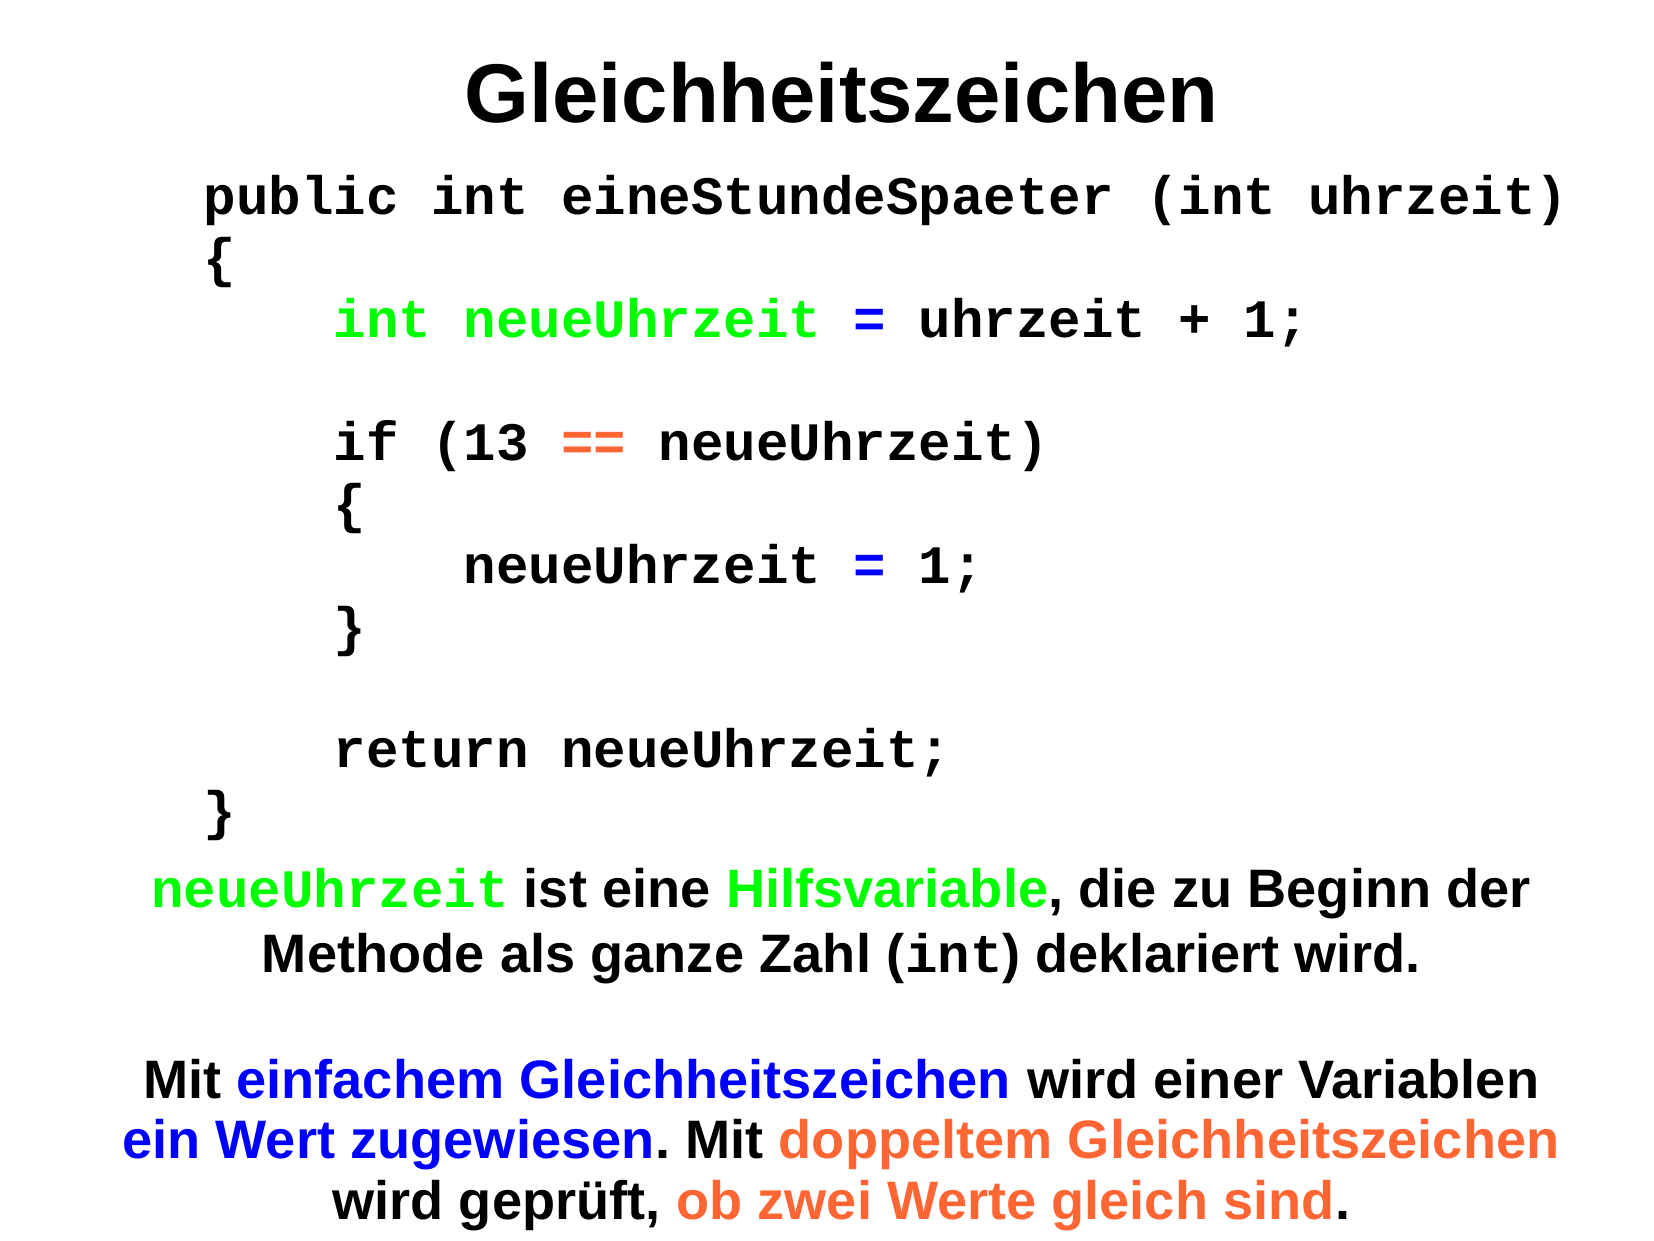

Gleichheitszeichen
 public int eineStundeSpaeter (int uhrzeit)
 {
 int neueUhrzeit = uhrzeit + 1;
 if (13 == neueUhrzeit)
 {
 neueUhrzeit = 1;
 }
 return neueUhrzeit;
 }
neueUhrzeit ist eine Hilfsvariable, die zu Beginn der Methode als ganze Zahl (int) deklariert wird.
Mit einfachem Gleichheitszeichen wird einer Variablen ein Wert zugewiesen. Mit doppeltem Gleichheitszeichen wird geprüft, ob zwei Werte gleich sind.